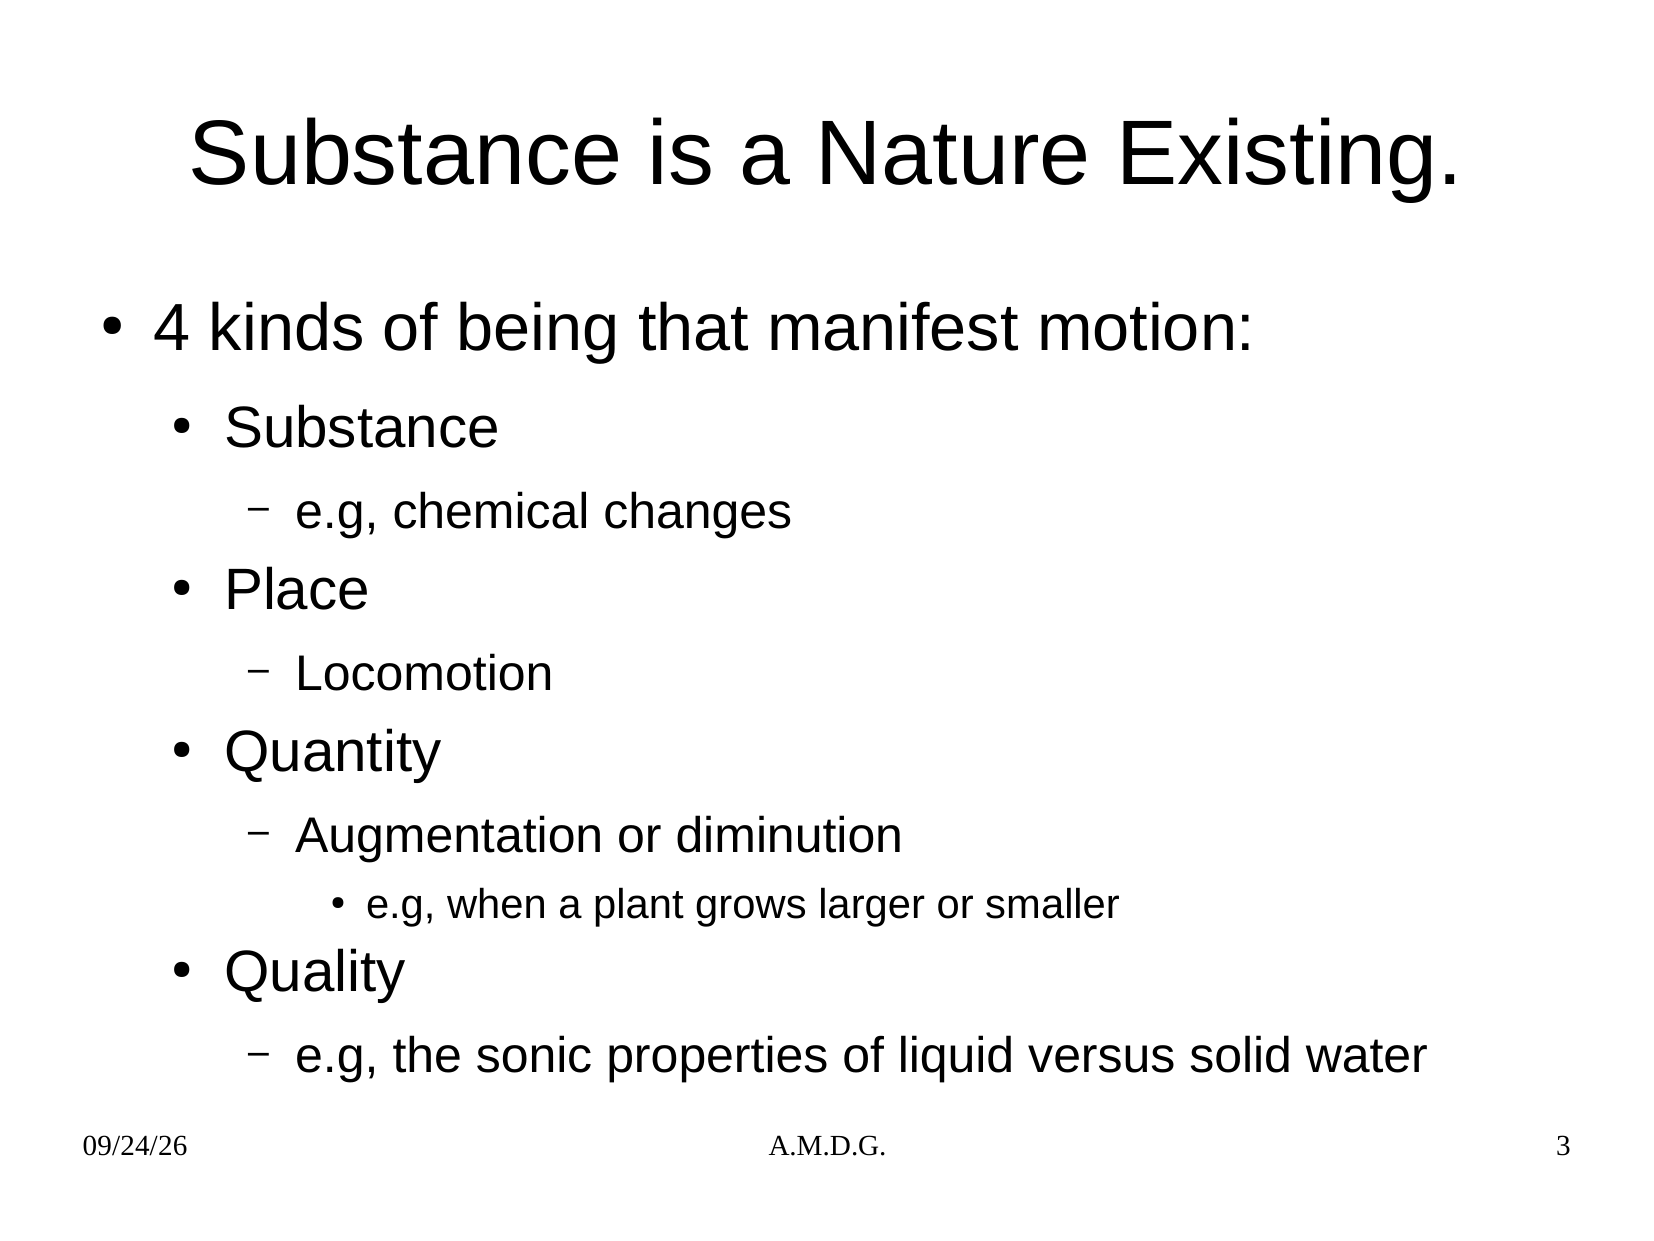

# Substance is a Nature Existing.
4 kinds of being that manifest motion:
Substance
e.g, chemical changes
Place
Locomotion
Quantity
Augmentation or diminution
e.g, when a plant grows larger or smaller
Quality
e.g, the sonic properties of liquid versus solid water
A.M.D.G.
3